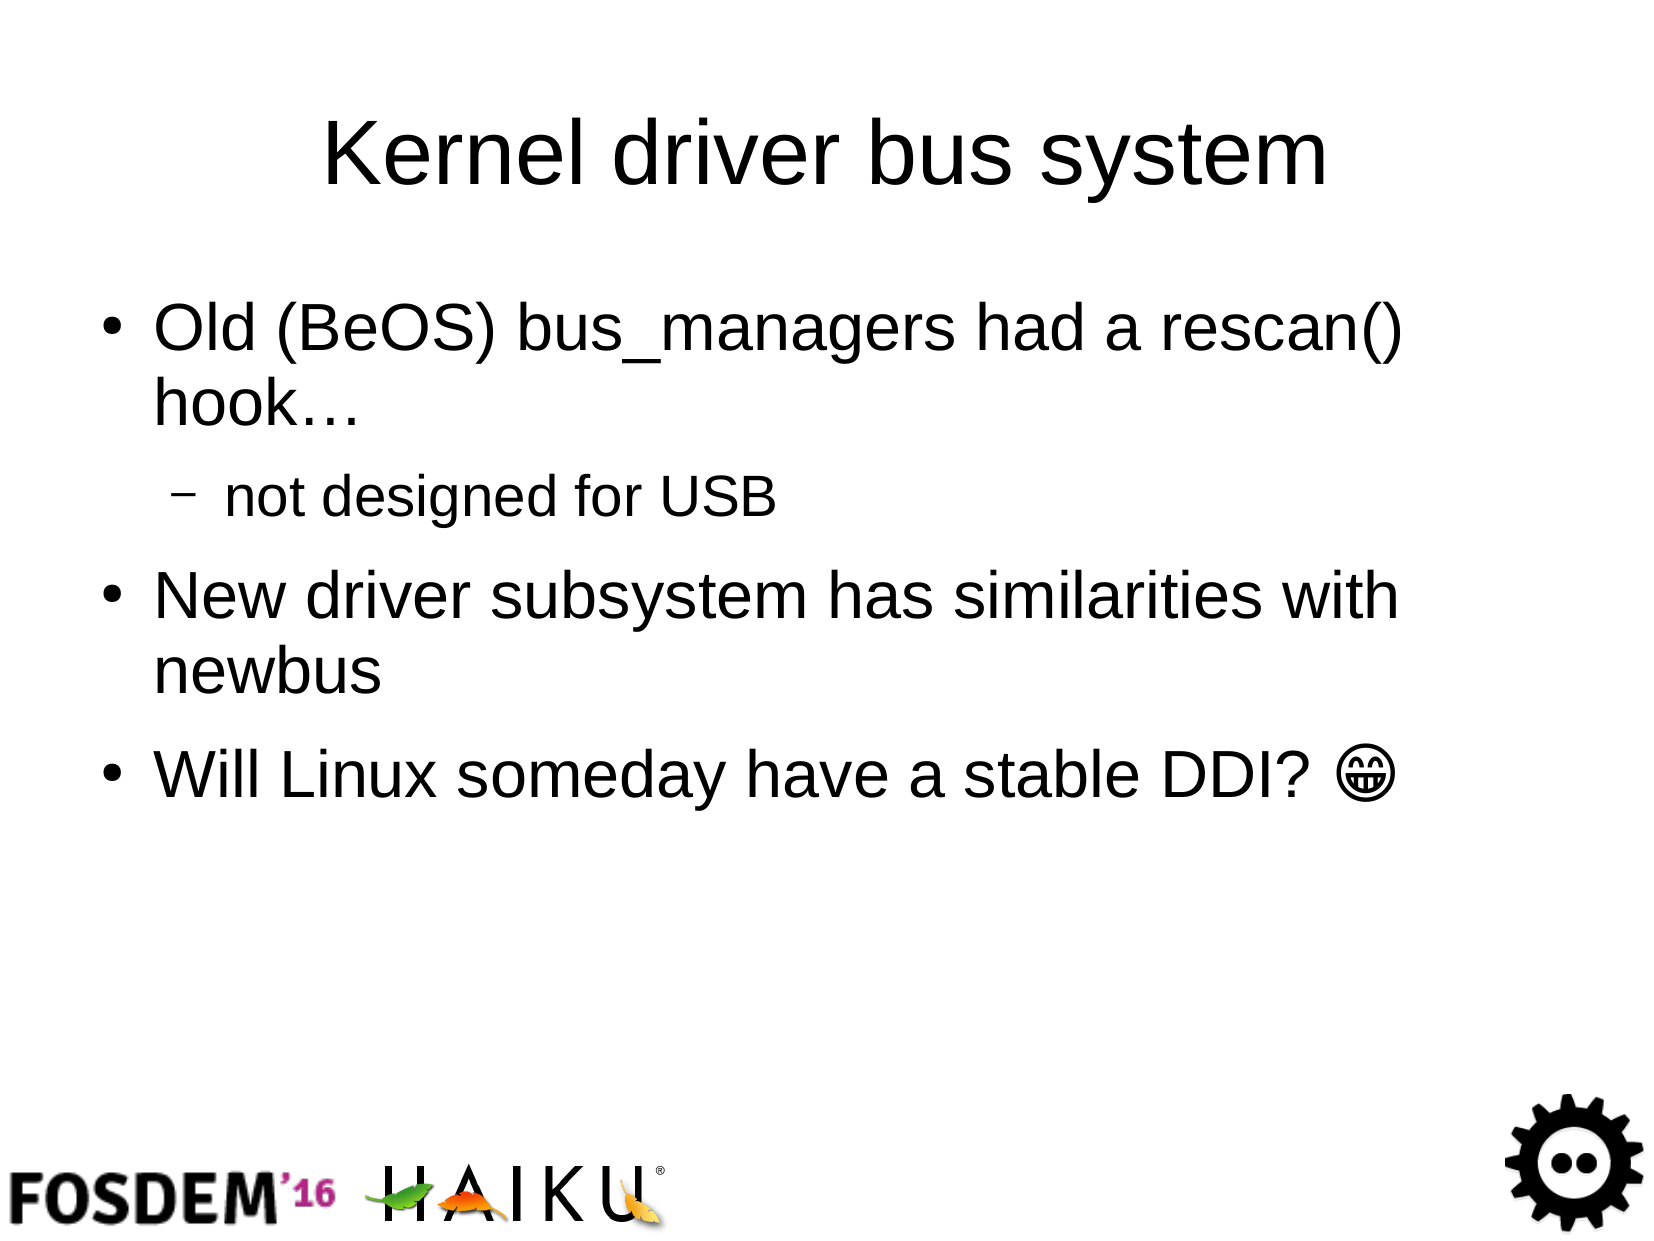

# Kernel driver bus system
Old (BeOS) bus_managers had a rescan() hook…
not designed for USB
New driver subsystem has similarities with newbus
Will Linux someday have a stable DDI? 😁